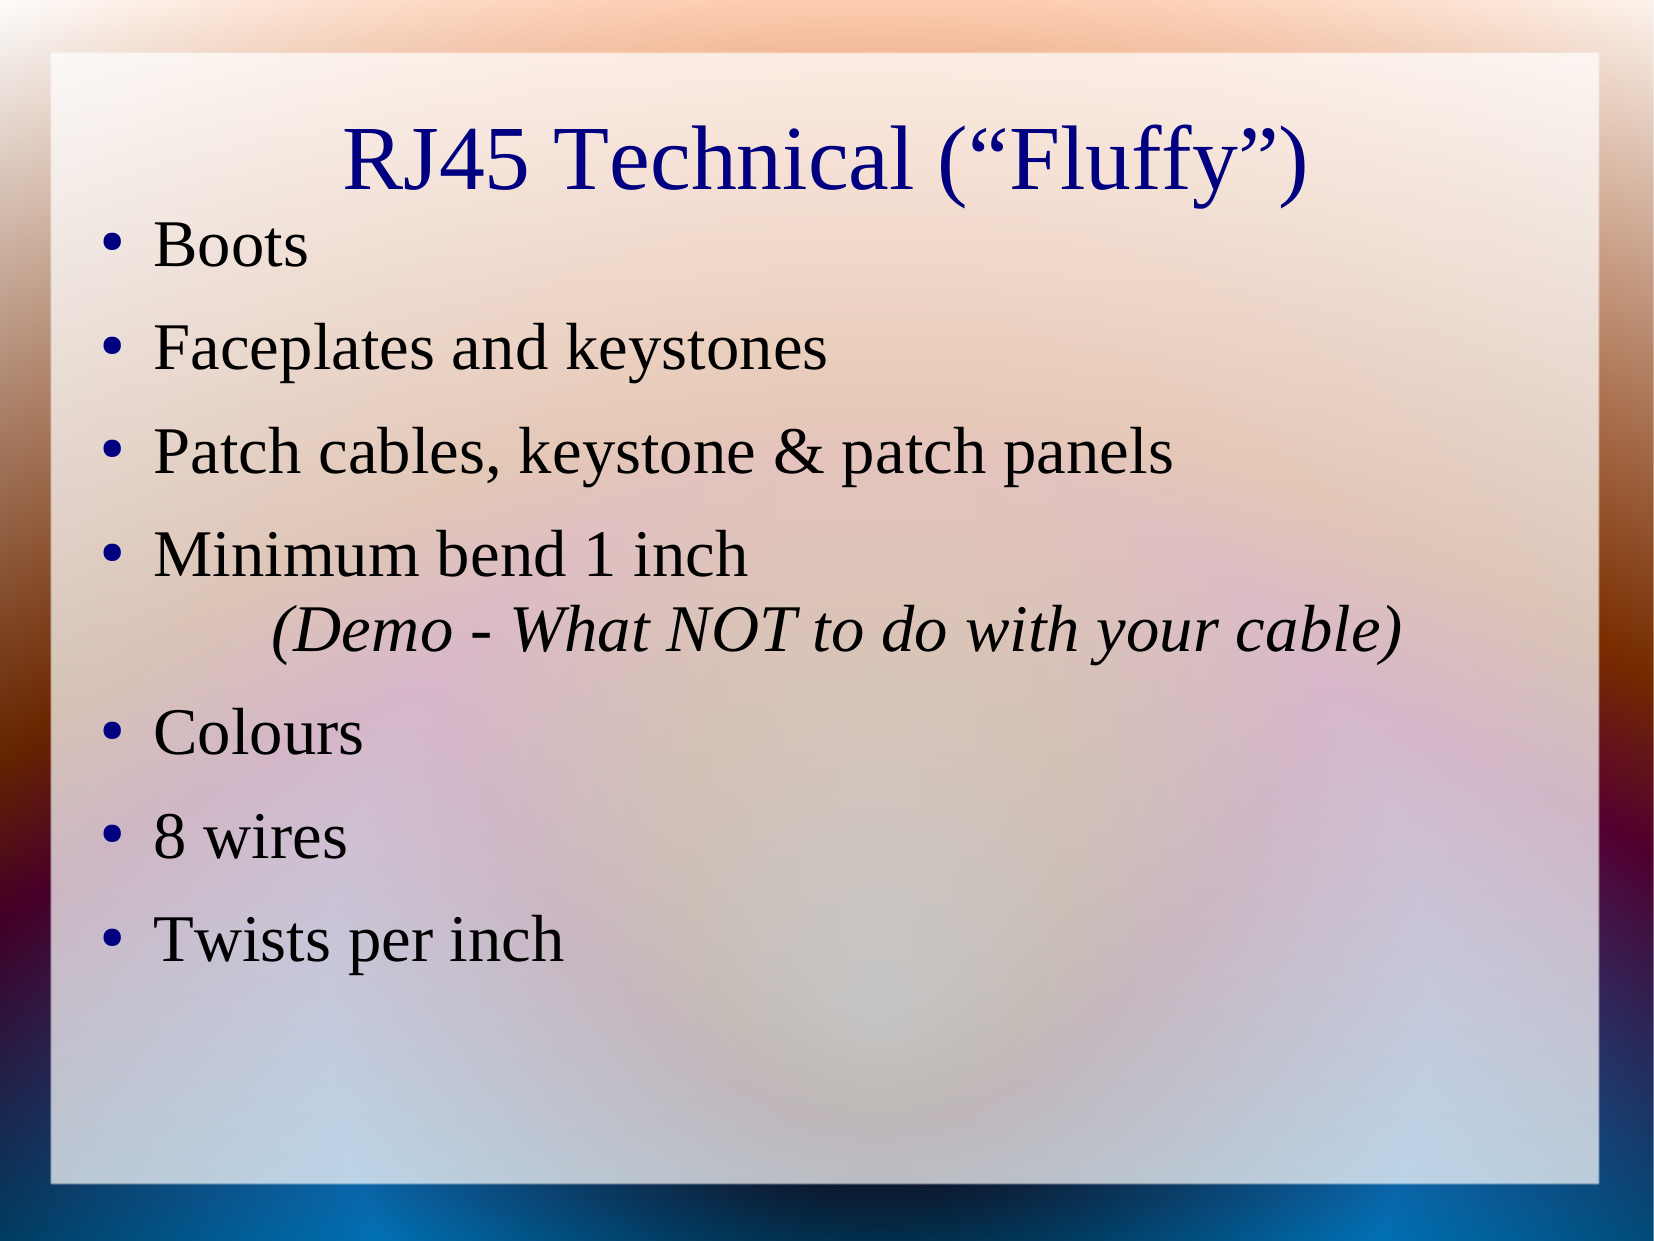

# RJ45 Technical (“Fluffy”)
Boots
Faceplates and keystones
Patch cables, keystone & patch panels
Minimum bend 1 inch 							(Demo - What NOT to do with your cable)
Colours
8 wires
Twists per inch